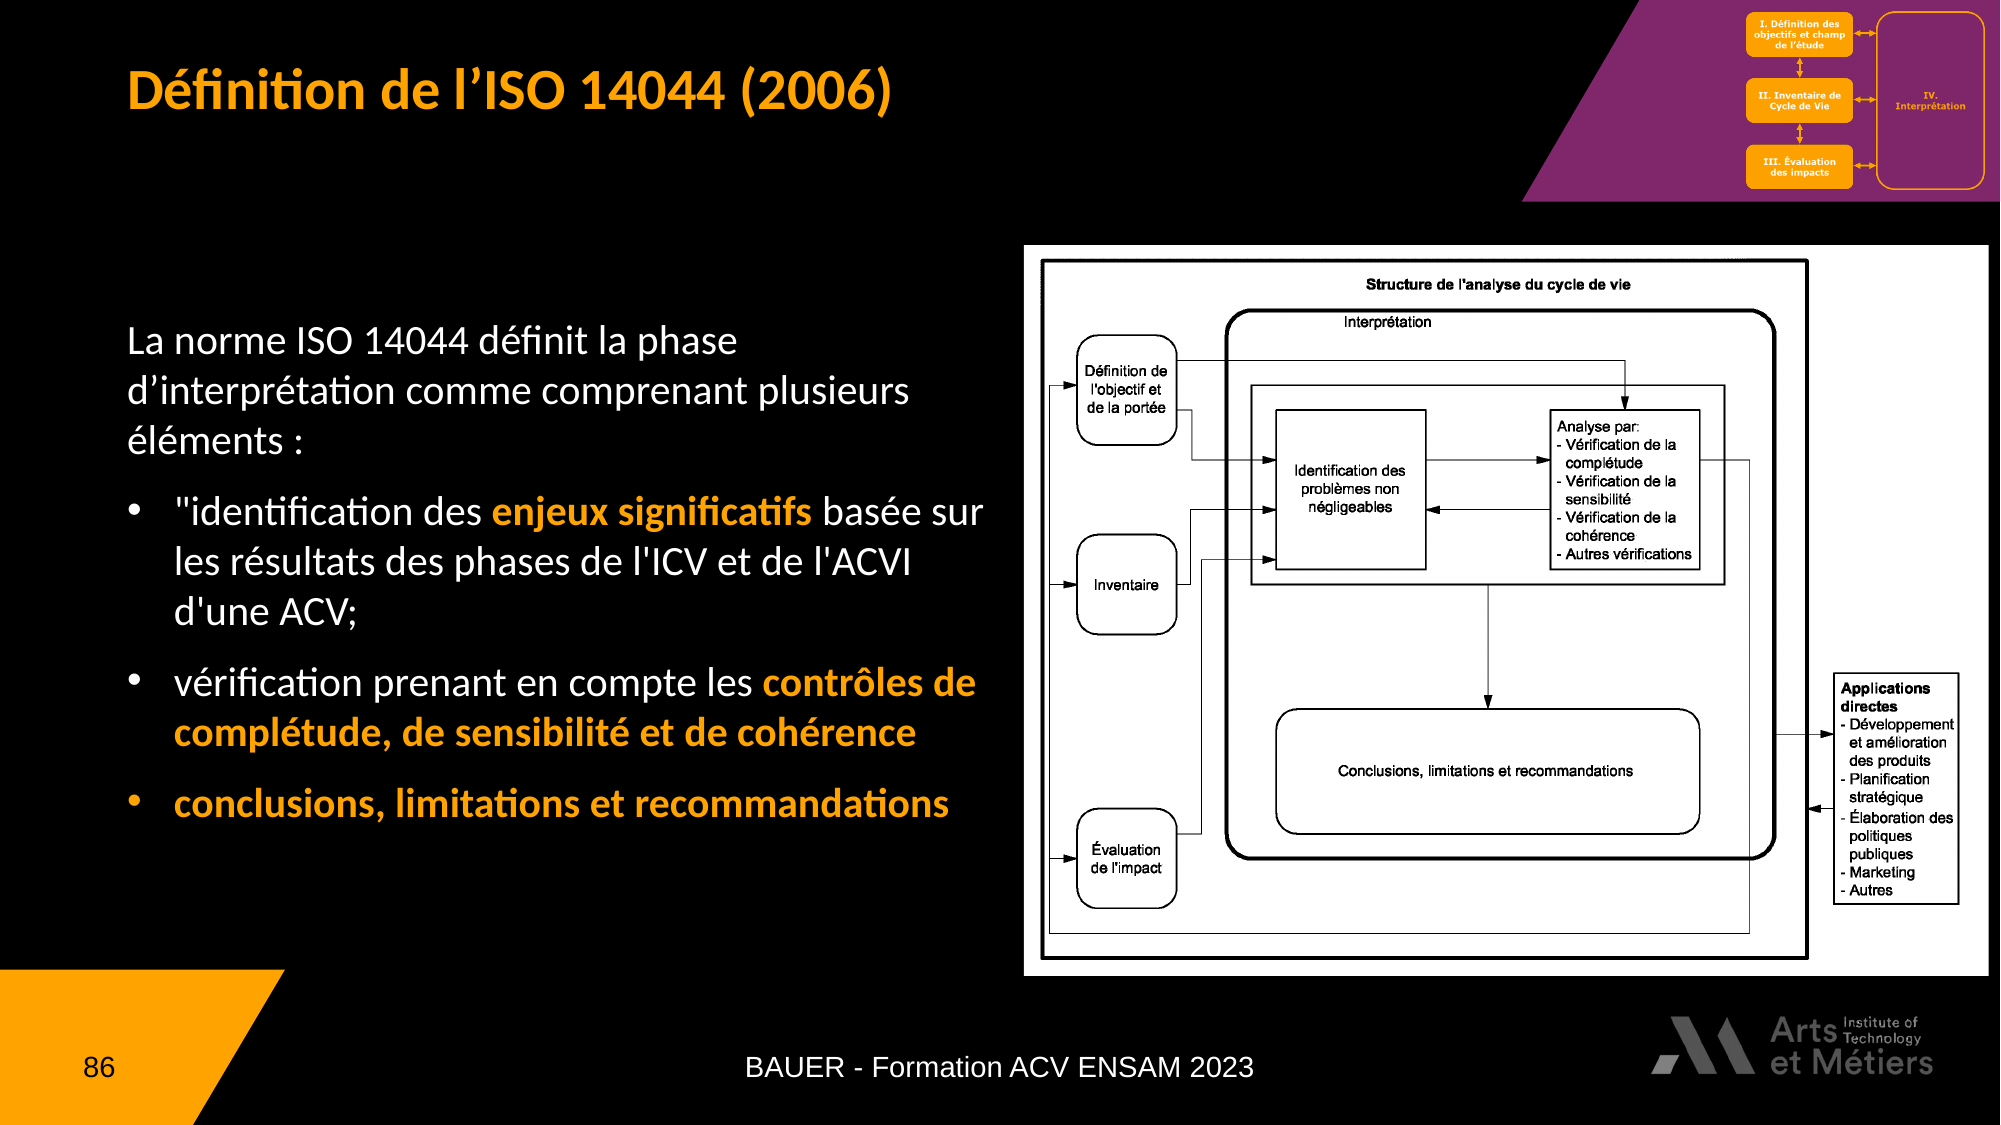

# Définition de l’ISO 14044 (2006)
La norme ISO 14044 définit la phase d’interprétation comme comprenant plusieurs éléments :
"identification des enjeux significatifs basée sur les résultats des phases de l'ICV et de l'ACVI d'une ACV;
vérification prenant en compte les contrôles de complétude, de sensibilité et de cohérence;
conclusions, limitations et recommandations."